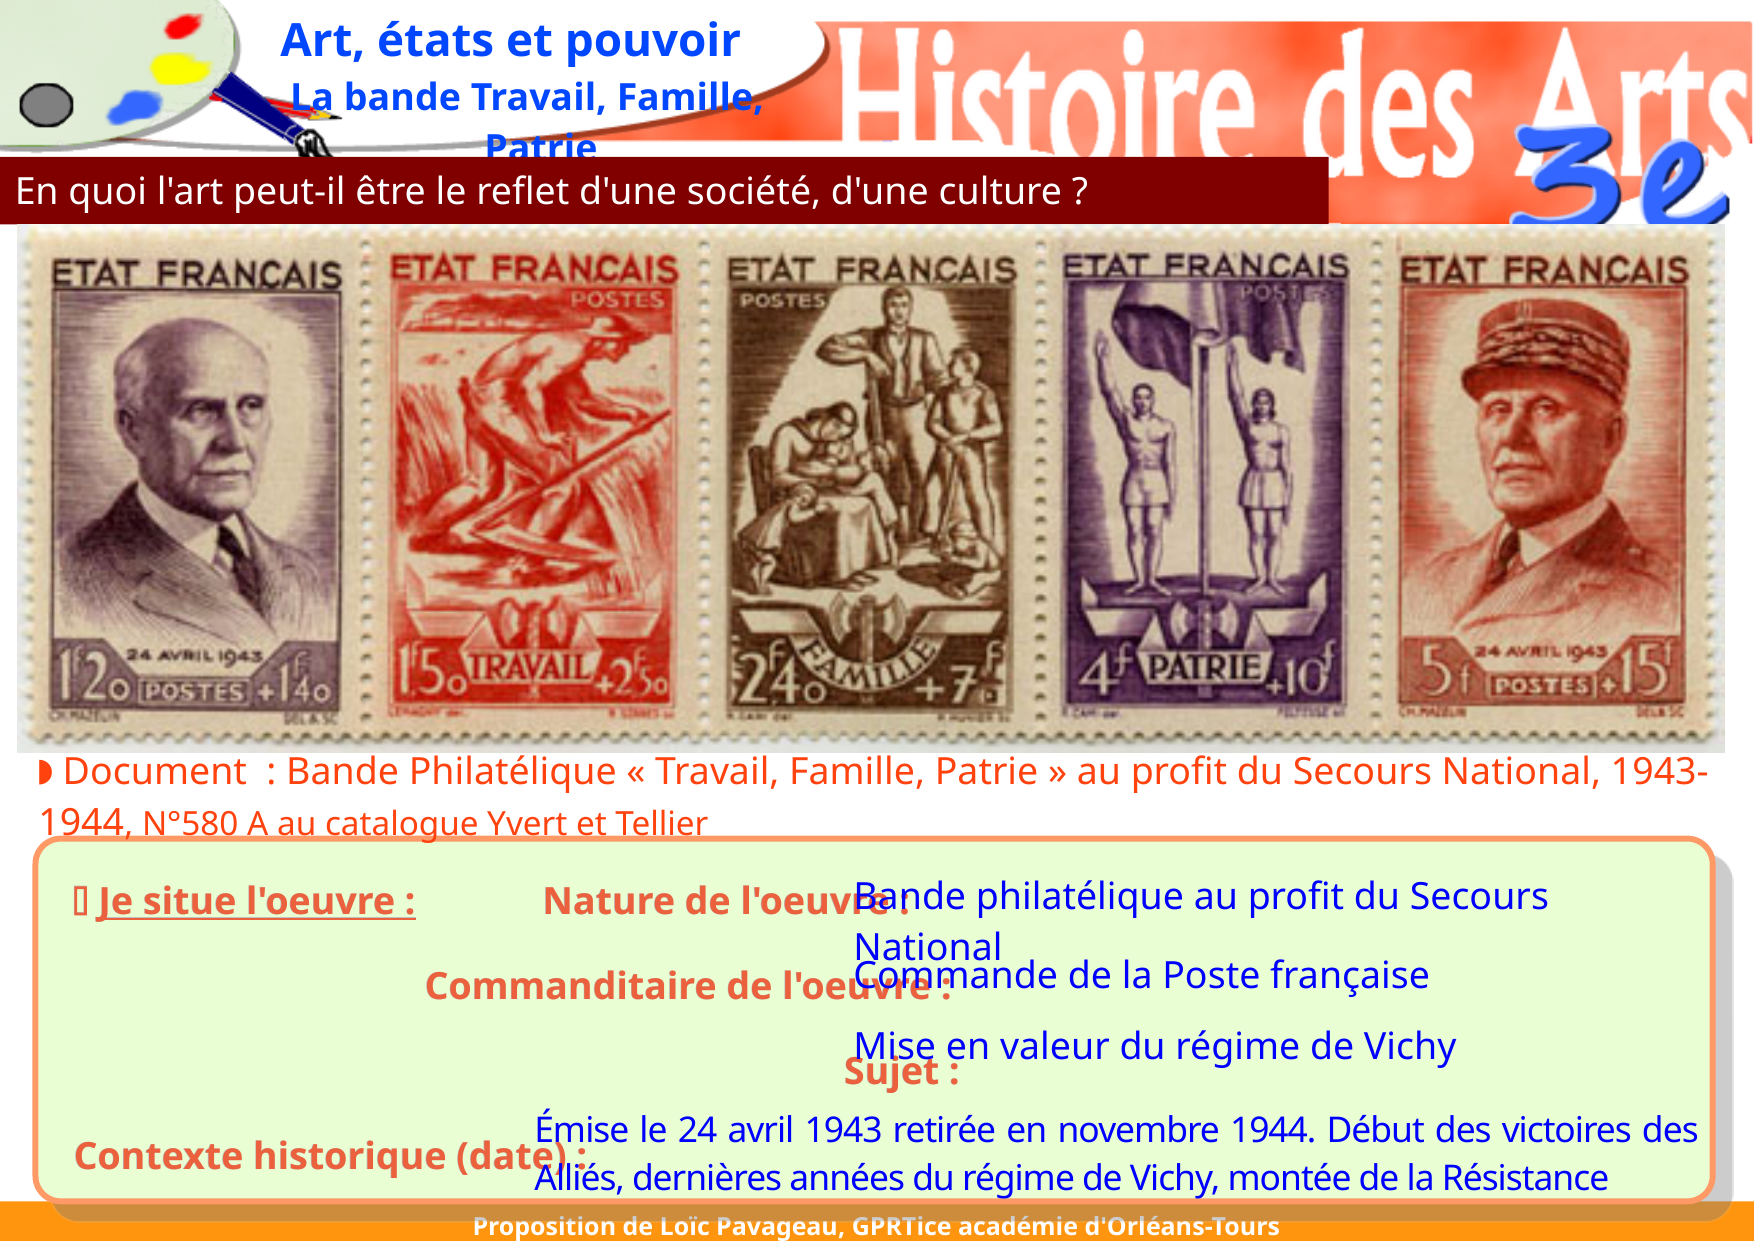

Art, états et pouvoir
 La bande Travail, Famille, Patrie
En quoi l'art peut-il être le reflet d'une société, d'une culture ?
 Document : Bande Philatélique « Travail, Famille, Patrie » au profit du Secours National, 1943-1944, N°580 A au catalogue Yvert et Tellier
 Je situe l'oeuvre : Nature de l'oeuvre :
 Commanditaire de l'oeuvre :
 Sujet :
Contexte historique (date) :
Bande philatélique au profit du Secours National
Commande de la Poste française
Mise en valeur du régime de Vichy
Émise le 24 avril 1943 retirée en novembre 1944. Début des victoires des Alliés, dernières années du régime de Vichy, montée de la Résistance
Proposition de Loïc Pavageau, GPRTice académie d'Orléans-Tours